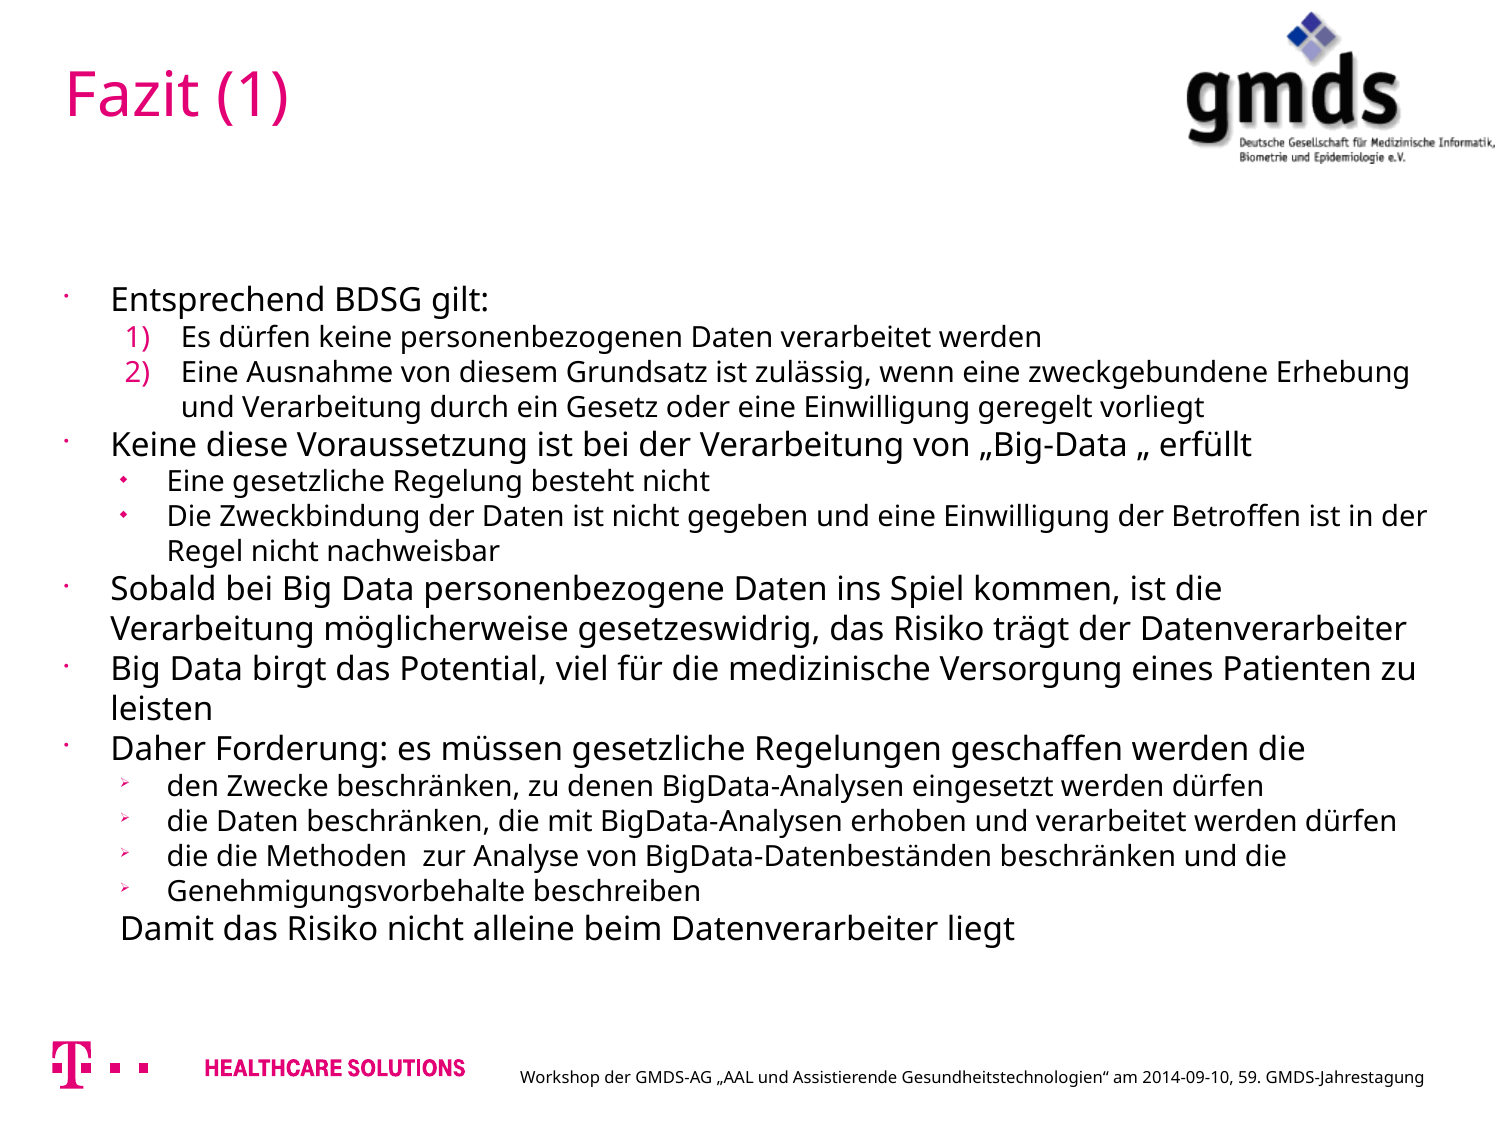

# Fazit (1)
Entsprechend BDSG gilt:
Es dürfen keine personenbezogenen Daten verarbeitet werden
Eine Ausnahme von diesem Grundsatz ist zulässig, wenn eine zweckgebundene Erhebung und Verarbeitung durch ein Gesetz oder eine Einwilligung geregelt vorliegt
Keine diese Voraussetzung ist bei der Verarbeitung von „Big-Data „ erfüllt
Eine gesetzliche Regelung besteht nicht
Die Zweckbindung der Daten ist nicht gegeben und eine Einwilligung der Betroffen ist in der Regel nicht nachweisbar
Sobald bei Big Data personenbezogene Daten ins Spiel kommen, ist die Verarbeitung möglicherweise gesetzeswidrig, das Risiko trägt der Datenverarbeiter
Big Data birgt das Potential, viel für die medizinische Versorgung eines Patienten zu leisten
Daher Forderung: es müssen gesetzliche Regelungen geschaffen werden die
den Zwecke beschränken, zu denen BigData-Analysen eingesetzt werden dürfen
die Daten beschränken, die mit BigData-Analysen erhoben und verarbeitet werden dürfen
die die Methoden zur Analyse von BigData-Datenbeständen beschränken und die
Genehmigungsvorbehalte beschreiben
Damit das Risiko nicht alleine beim Datenverarbeiter liegt
Workshop der GMDS-AG „AAL und Assistierende Gesundheitstechnologien“ am 2014-09-10, 59. GMDS-Jahrestagung